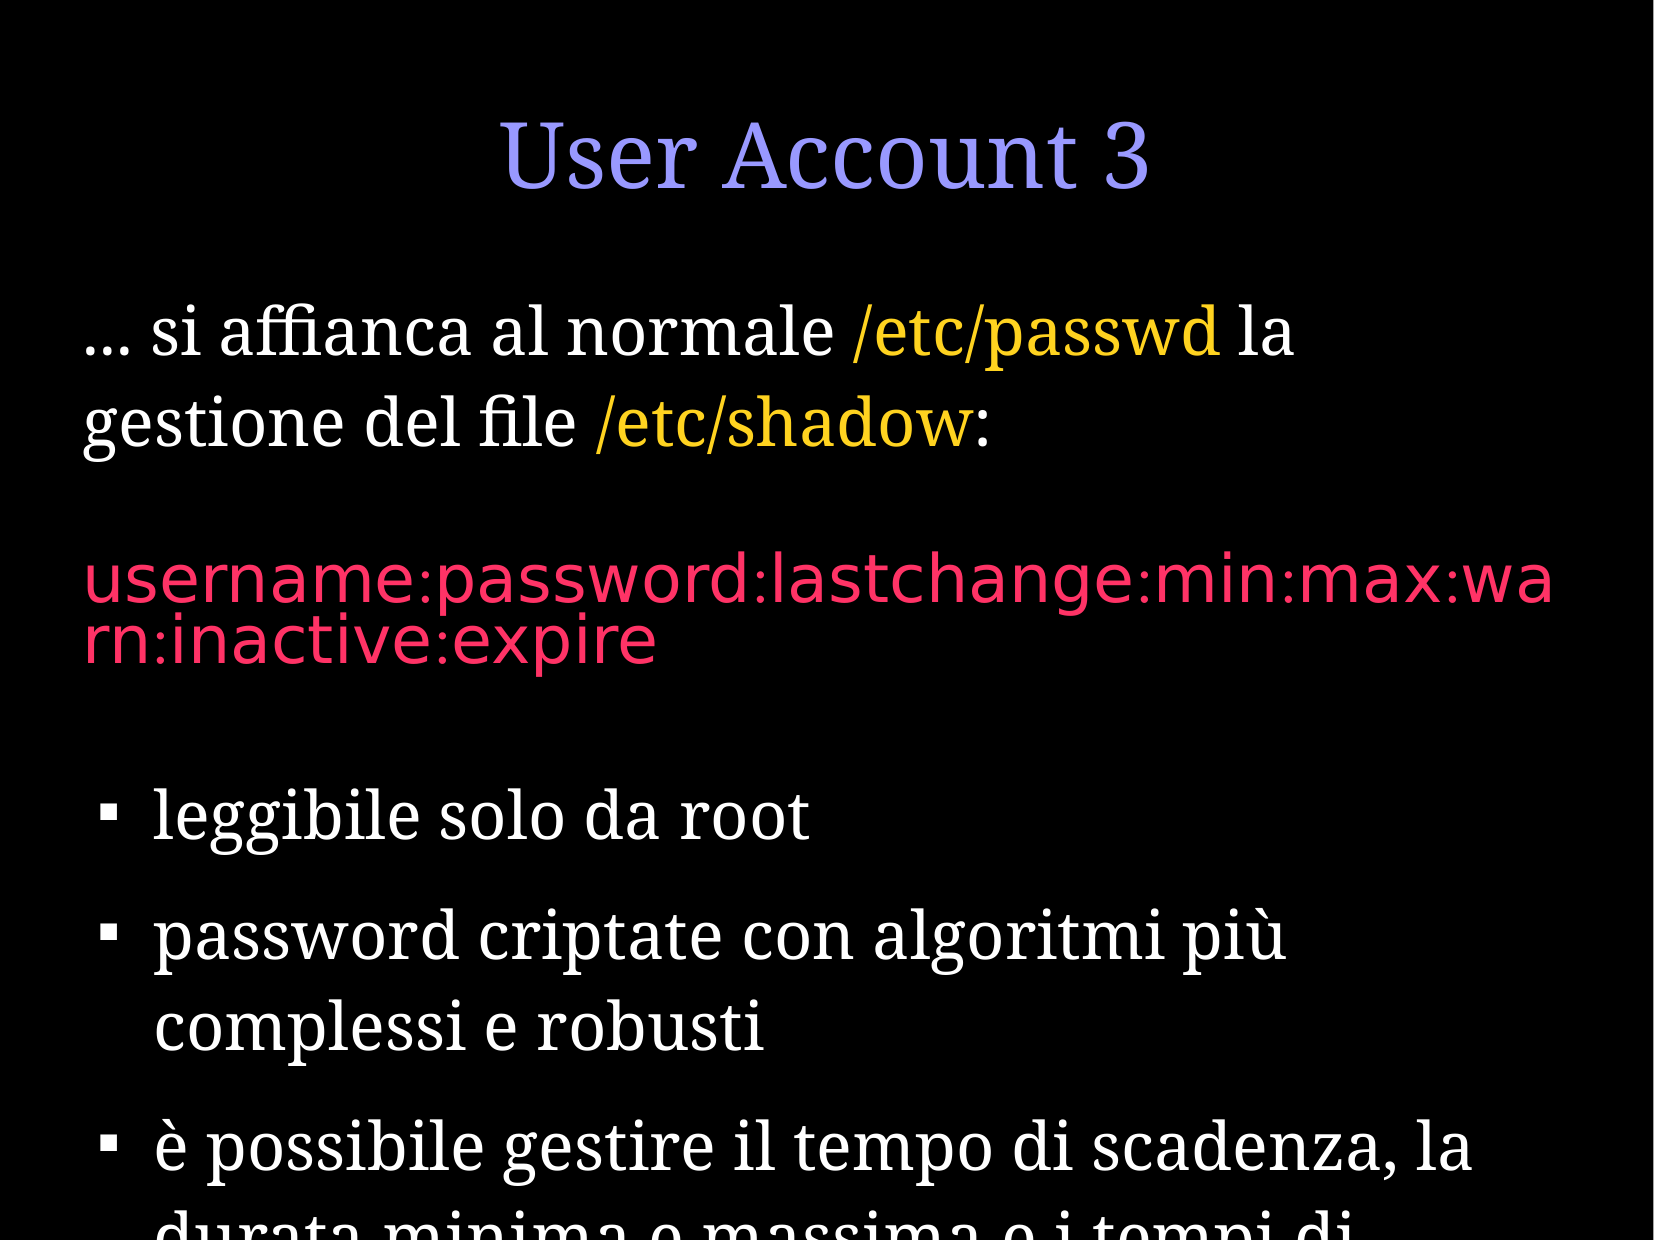

# User Account 3
... si affianca al normale /etc/passwd la gestione del file /etc/shadow:
username:password:lastchange:min:max:warn:inactive:expire
leggibile solo da root
password criptate con algoritmi più complessi e robusti
è possibile gestire il tempo di scadenza, la durata minima e massima e i tempi di notifica della password